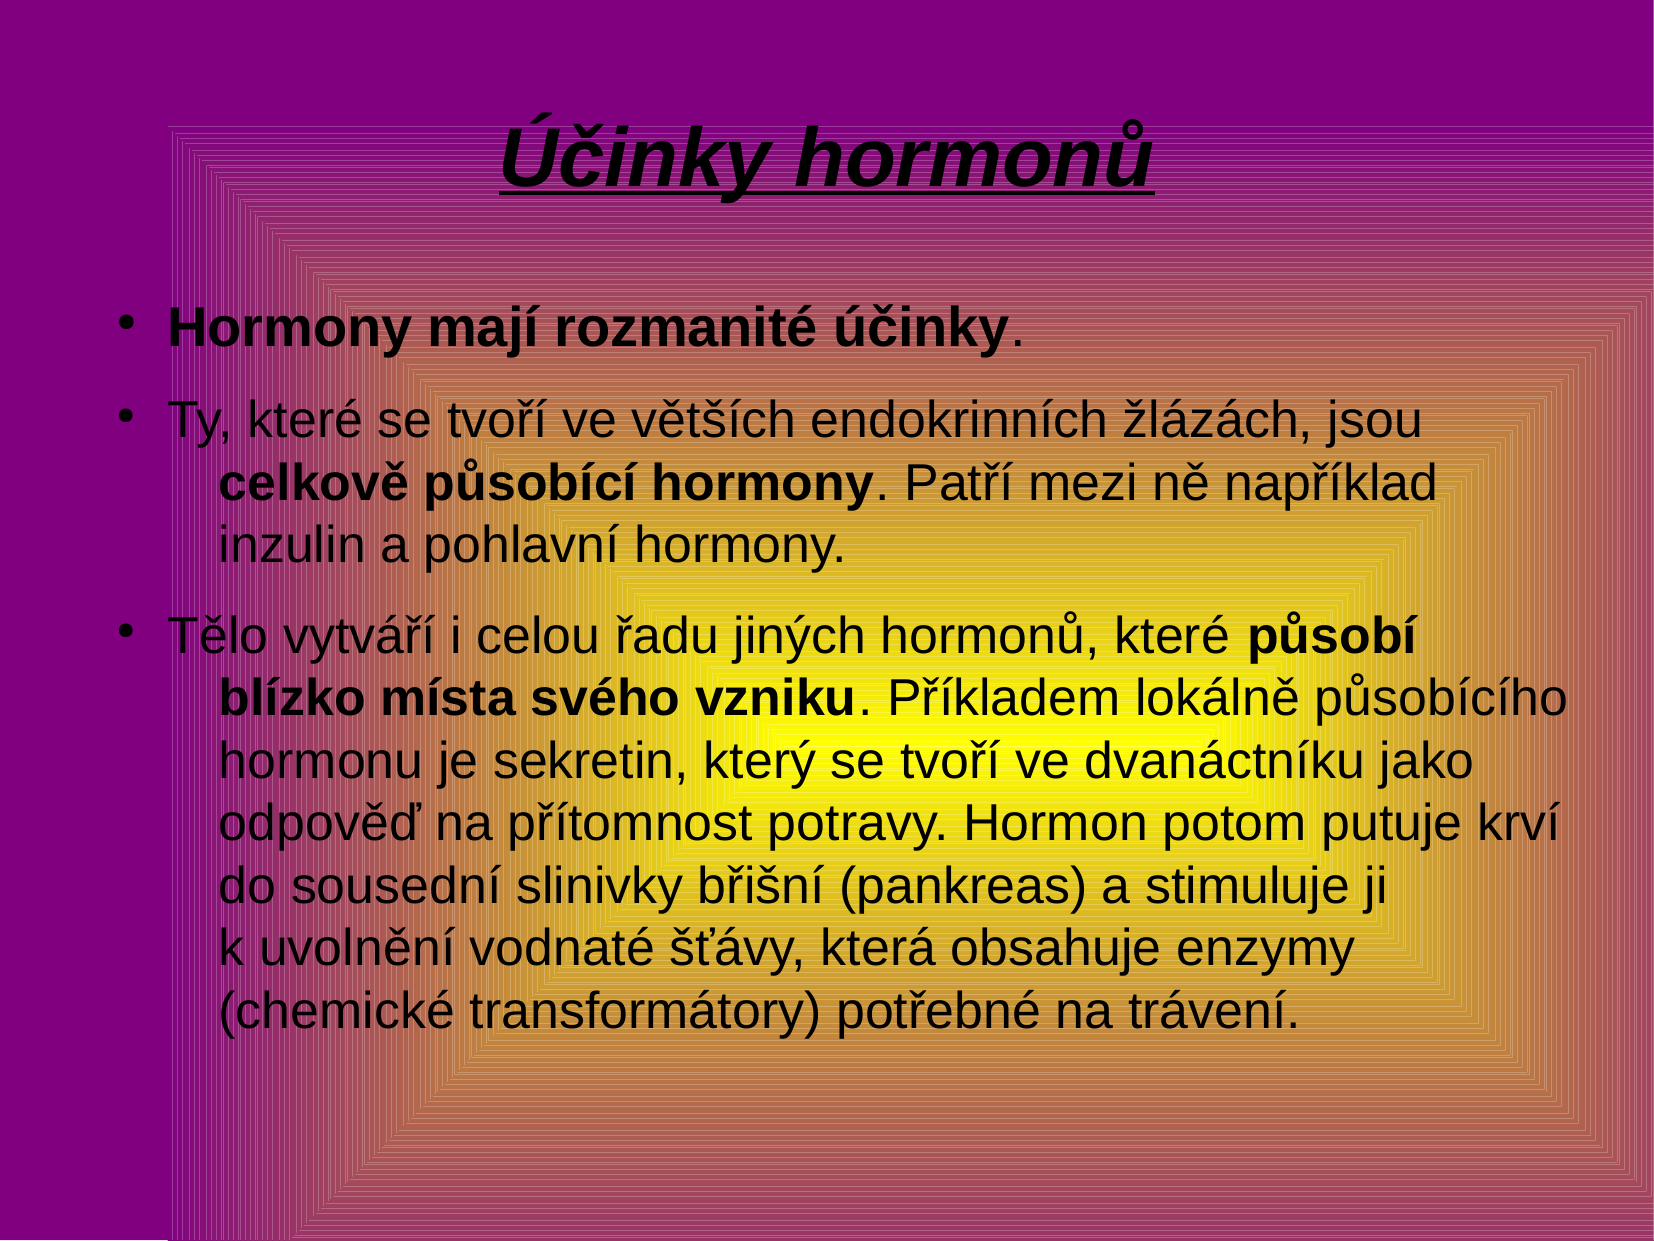

# Účinky hormonů
Hormony mají rozmanité účinky.
Ty, které se tvoří ve větších endokrinních žlázách, jsou celkově působící hormony. Patří mezi ně například inzulin a pohlavní hormony.
Tělo vytváří i celou řadu jiných hormonů, které působí blízko místa svého vzniku. Příkladem lokálně působícího hormonu je sekretin, který se tvoří ve dvanáctníku jako odpověď na přítomnost potravy. Hormon potom putuje krví do sousední slinivky břišní (pankreas) a stimuluje ji k uvolnění vodnaté šťávy, která obsahuje enzymy (chemické transformátory) potřebné na trávení.